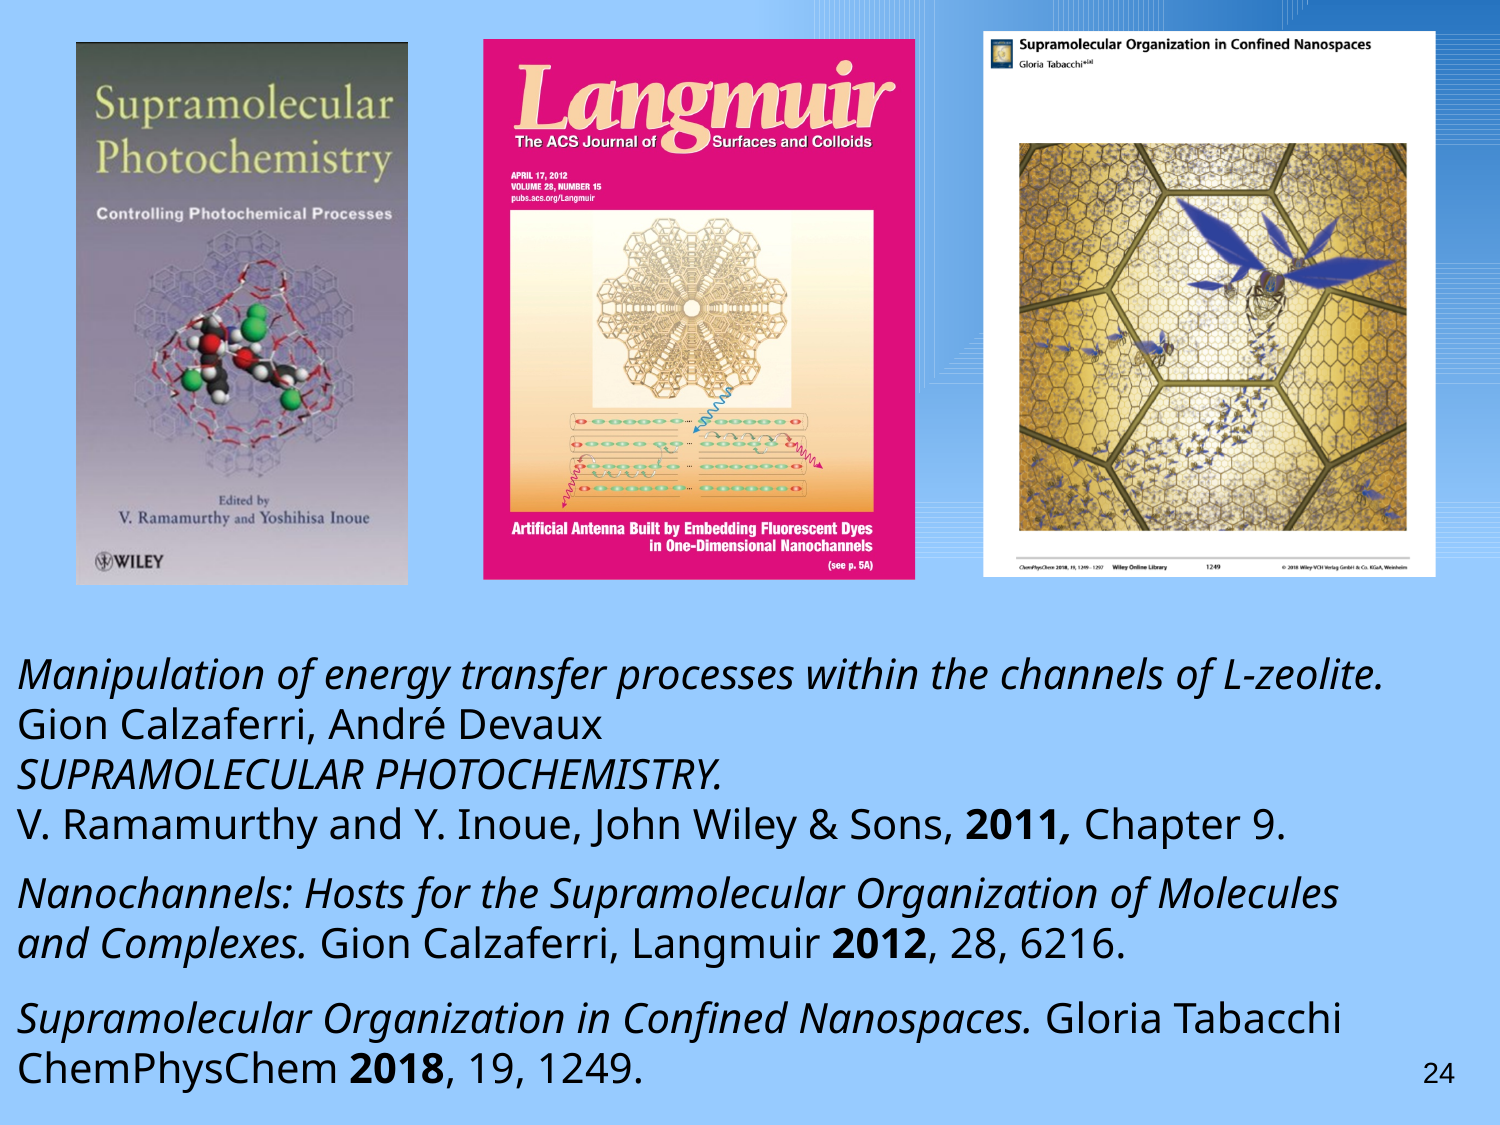

Manipulation of energy transfer processes within the channels of L-zeolite.
Gion Calzaferri, André Devaux
SUPRAMOLECULAR PHOTOCHEMISTRY.
V. Ramamurthy and Y. Inoue, John Wiley & Sons, 2011, Chapter 9.
Nanochannels: Hosts for the Supramolecular Organization of Molecules and Complexes. Gion Calzaferri, Langmuir 2012, 28, 6216.
Supramolecular Organization in Confined Nanospaces. Gloria Tabacchi
ChemPhysChem 2018, 19, 1249.